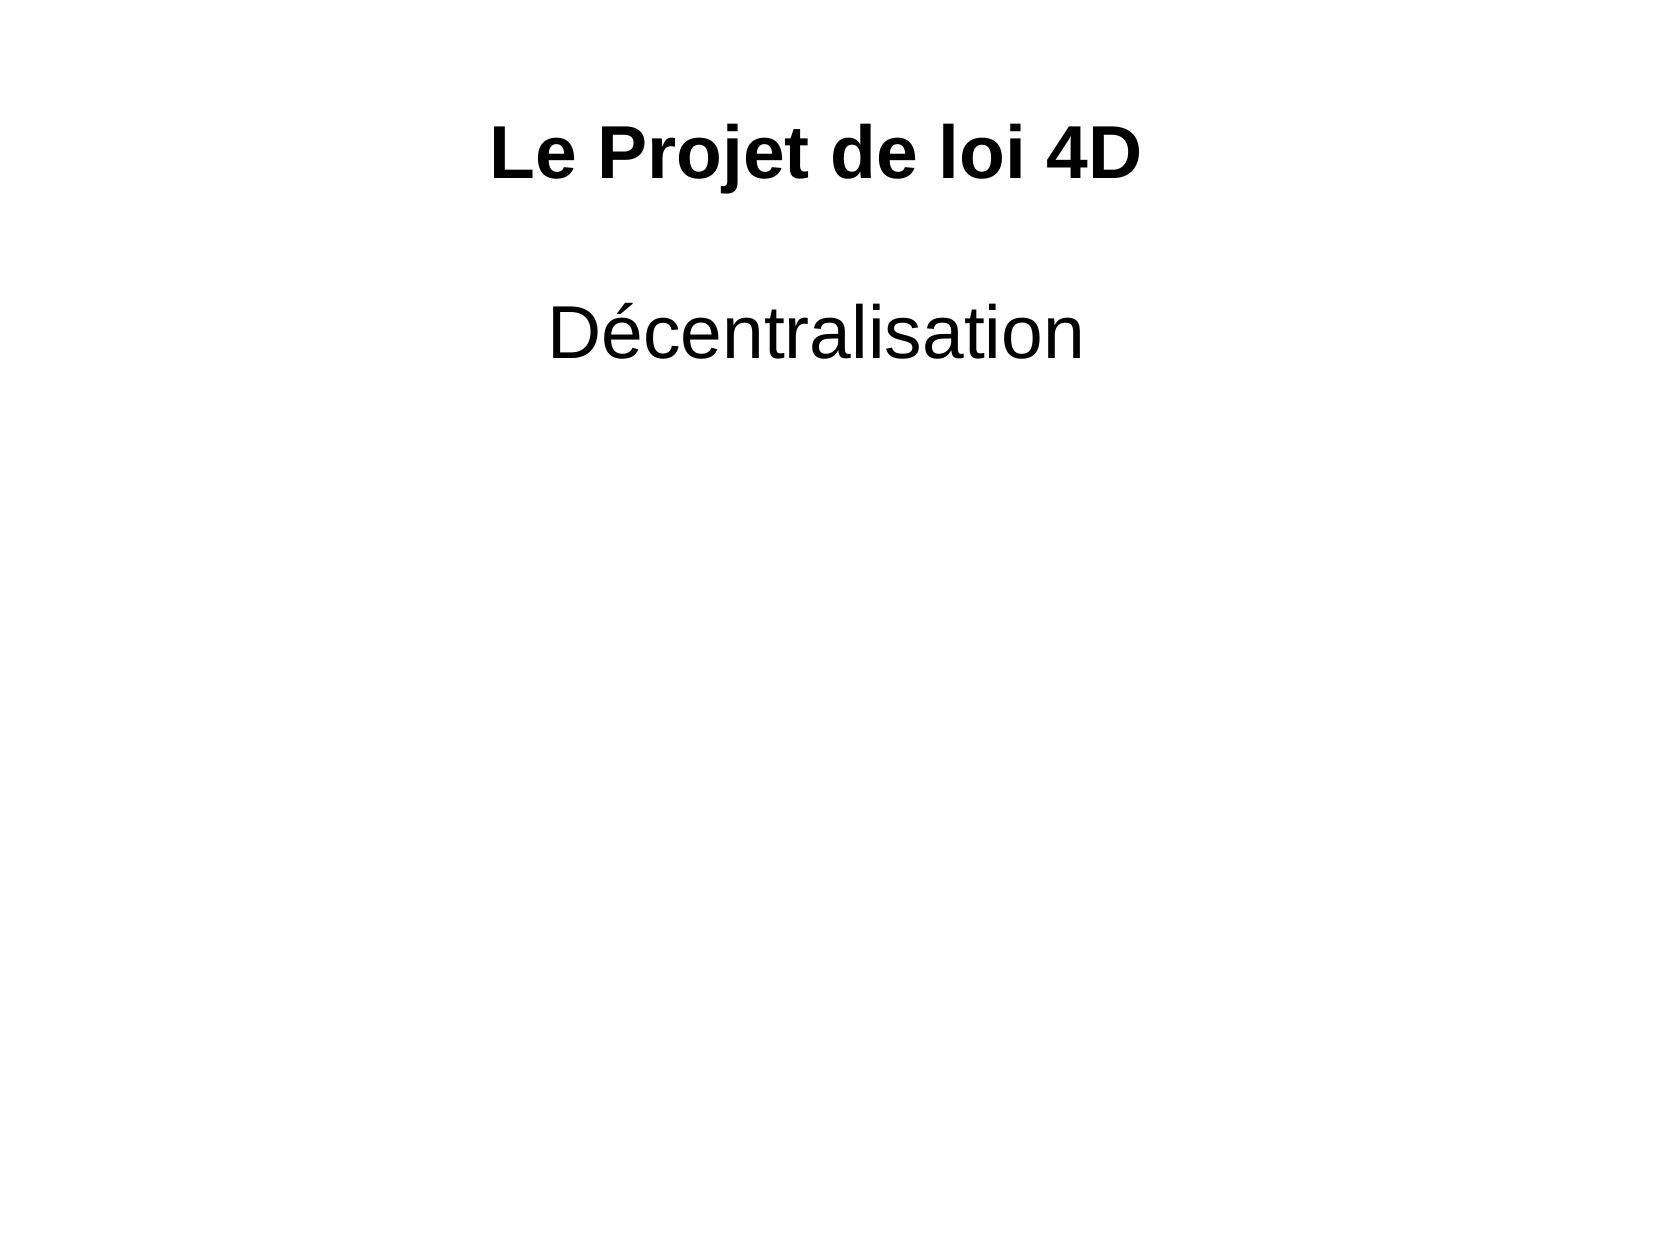

# Le Projet de loi 4D
Décentralisation